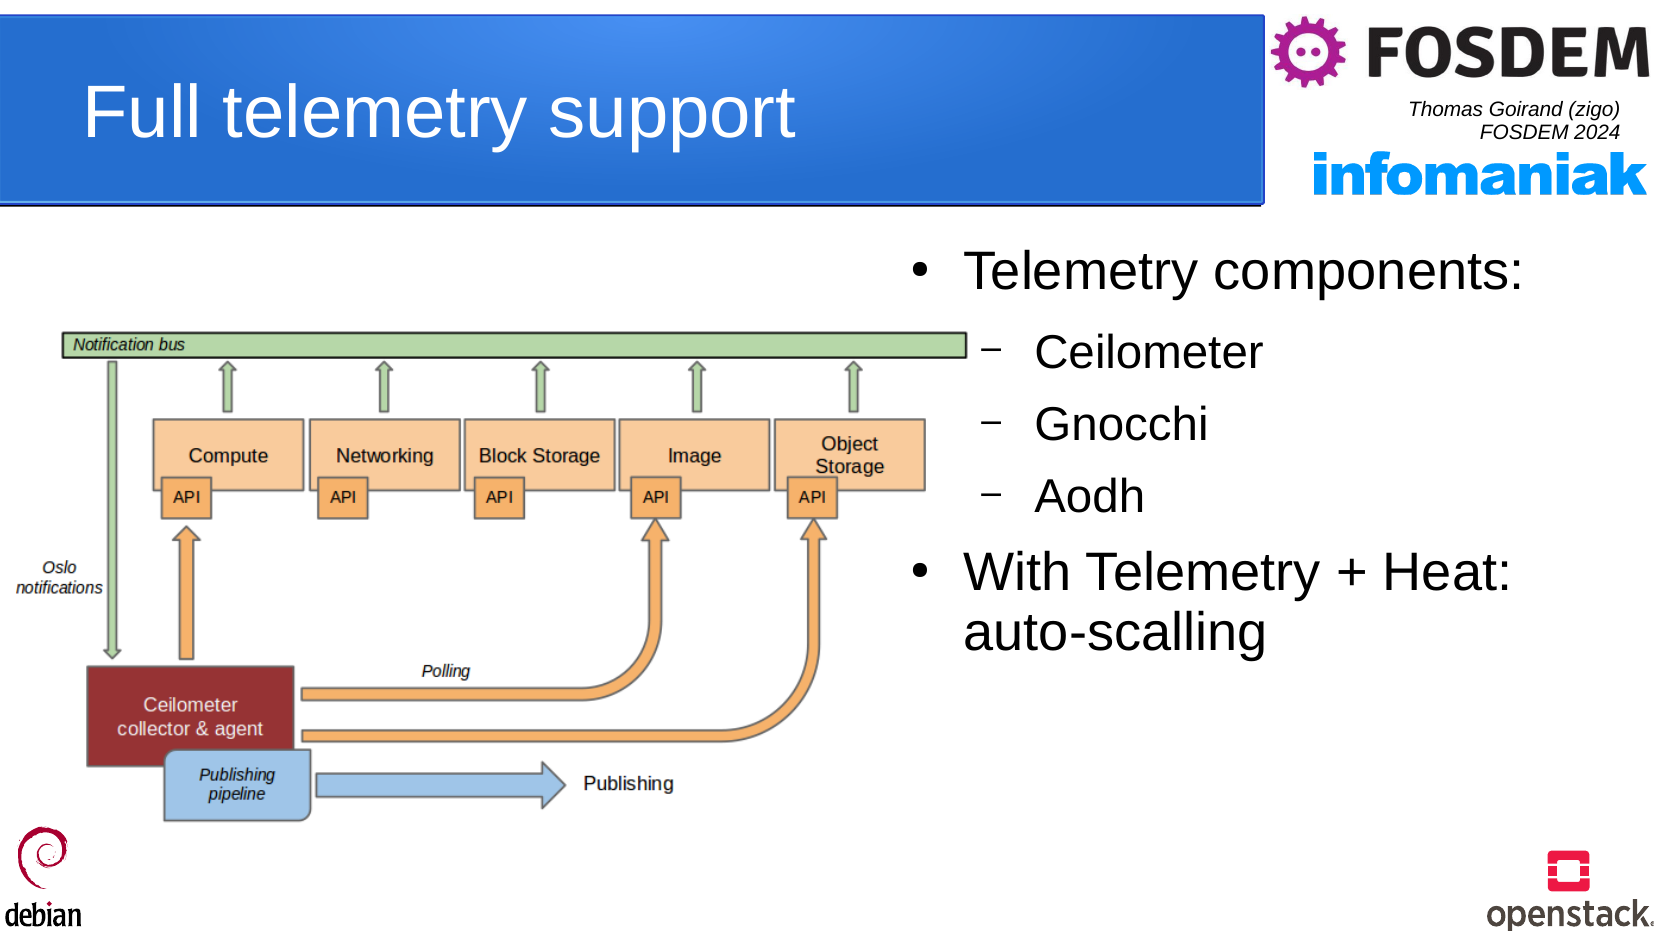

# Full telemetry support
Telemetry components:
Ceilometer
Gnocchi
Aodh
With Telemetry + Heat: auto-scalling